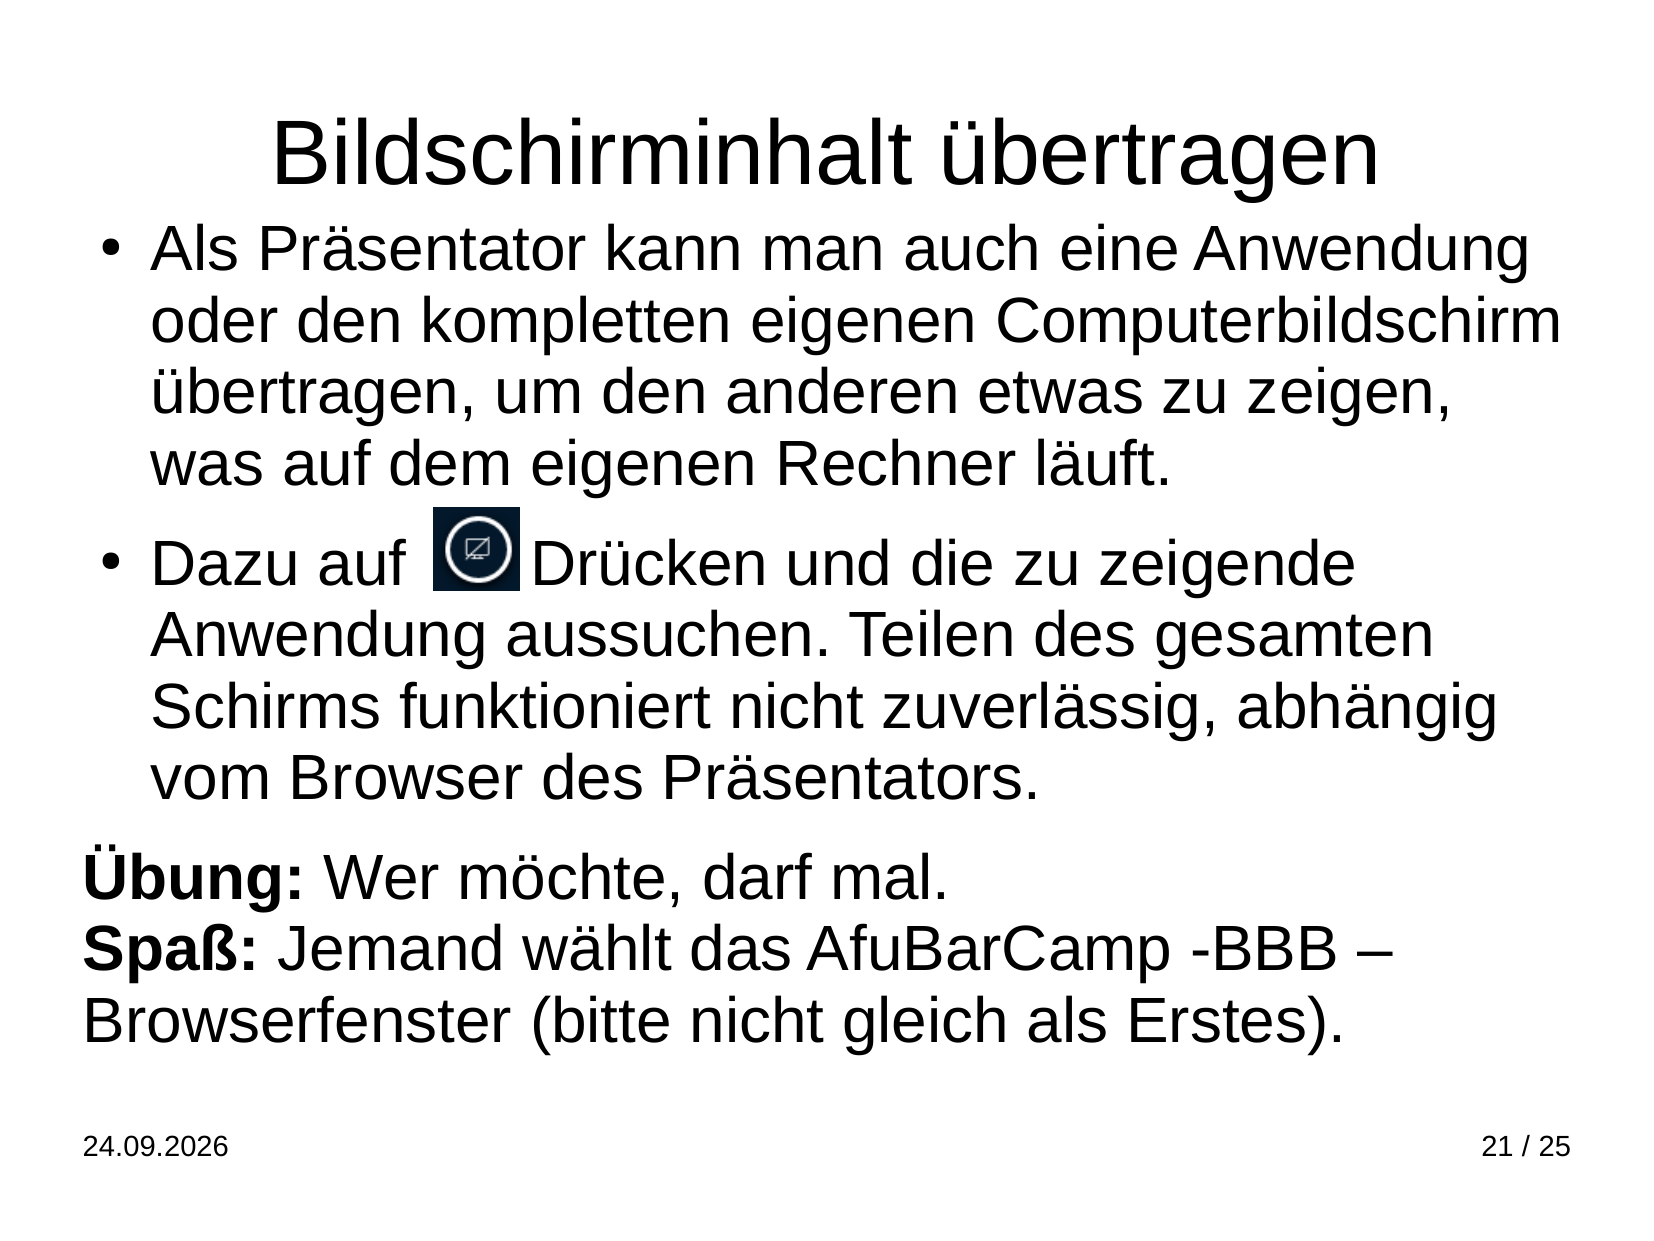

# Bildschirminhalt übertragen
Als Präsentator kann man auch eine Anwendung oder den kompletten eigenen Computerbildschirm übertragen, um den anderen etwas zu zeigen, was auf dem eigenen Rechner läuft.
Dazu auf Drücken und die zu zeigende Anwendung aussuchen. Teilen des gesamten Schirms funktioniert nicht zuverlässig, abhängig vom Browser des Präsentators.
Übung: Wer möchte, darf mal.
Spaß: Jemand wählt das AfuBarCamp -BBB – Browserfenster (bitte nicht gleich als Erstes).